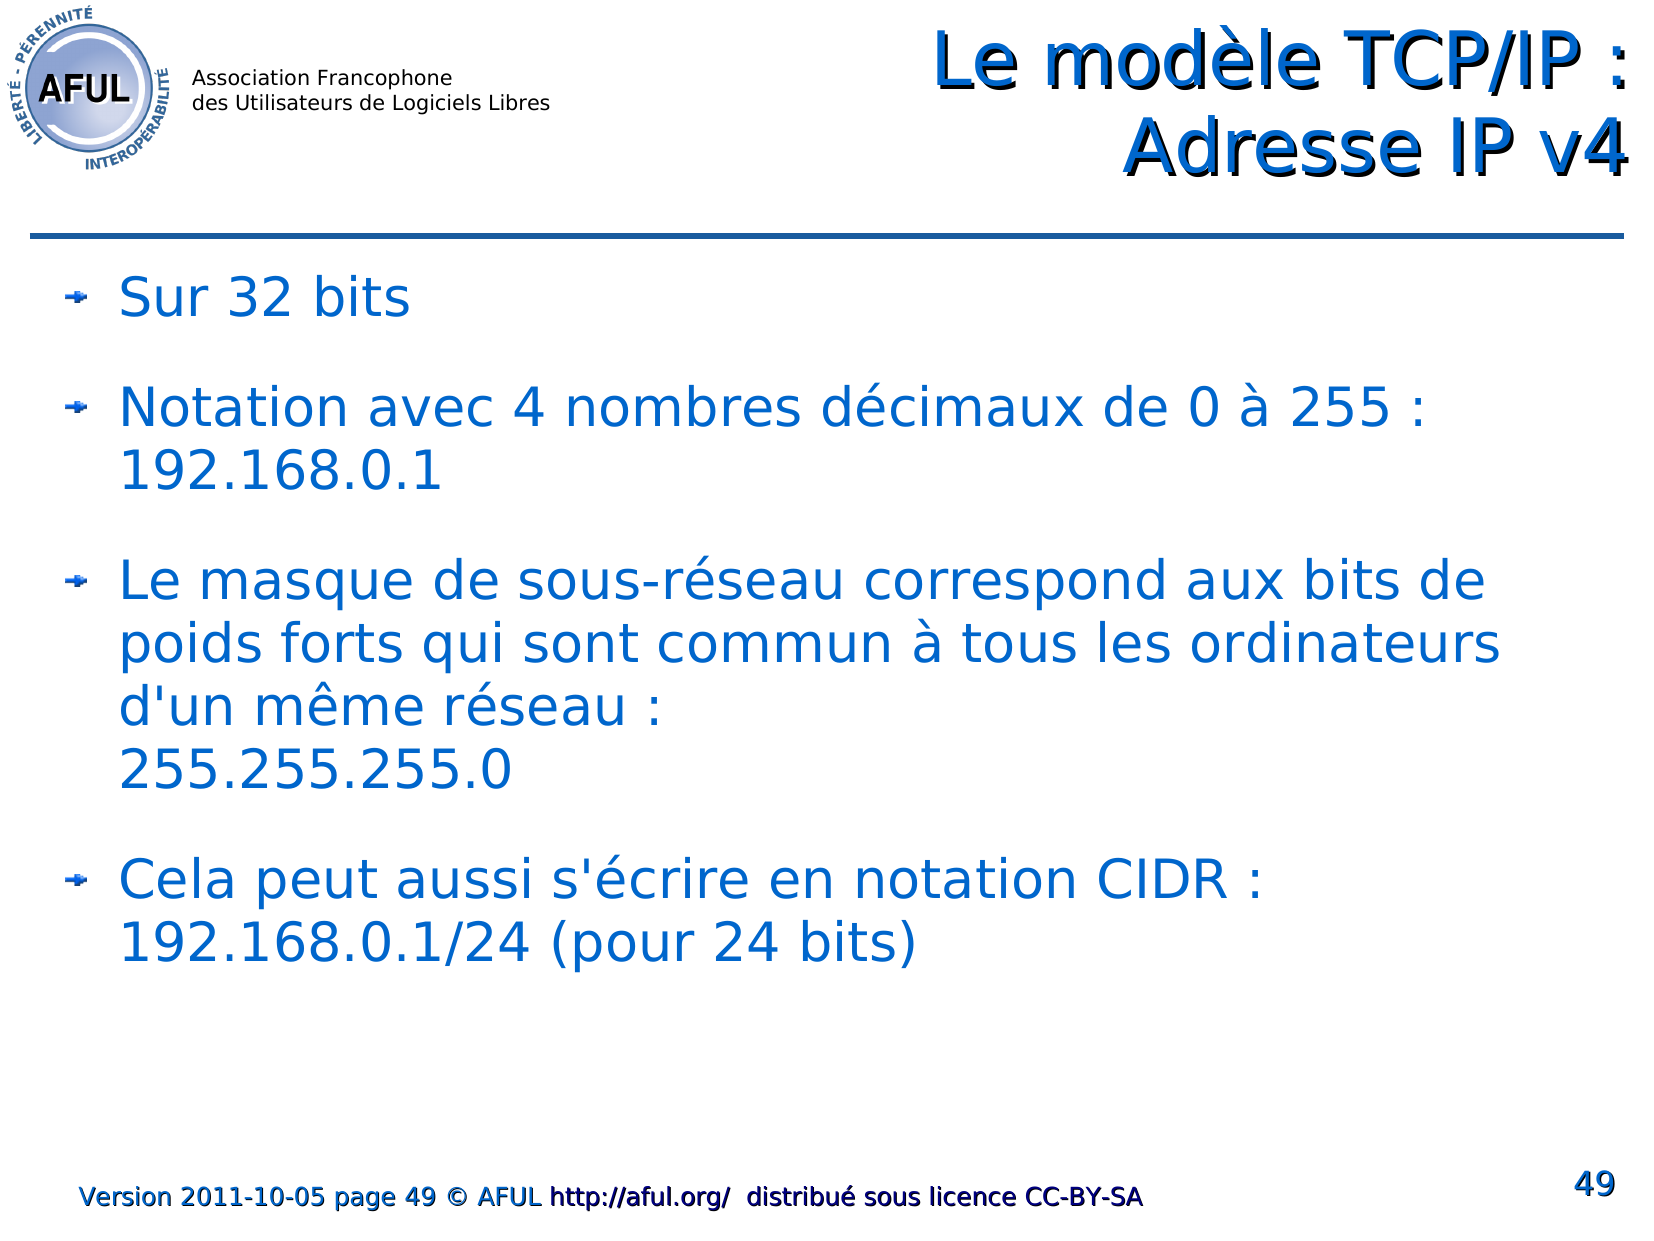

Le modèle TCP/IP :
Adresse IP v4
# Sur 32 bits
Notation avec 4 nombres décimaux de 0 à 255 :
192.168.0.1
Le masque de sous-réseau correspond aux bits de poids forts qui sont commun à tous les ordinateurs d'un même réseau :
255.255.255.0
Cela peut aussi s'écrire en notation CIDR :
192.168.0.1/24 (pour 24 bits)